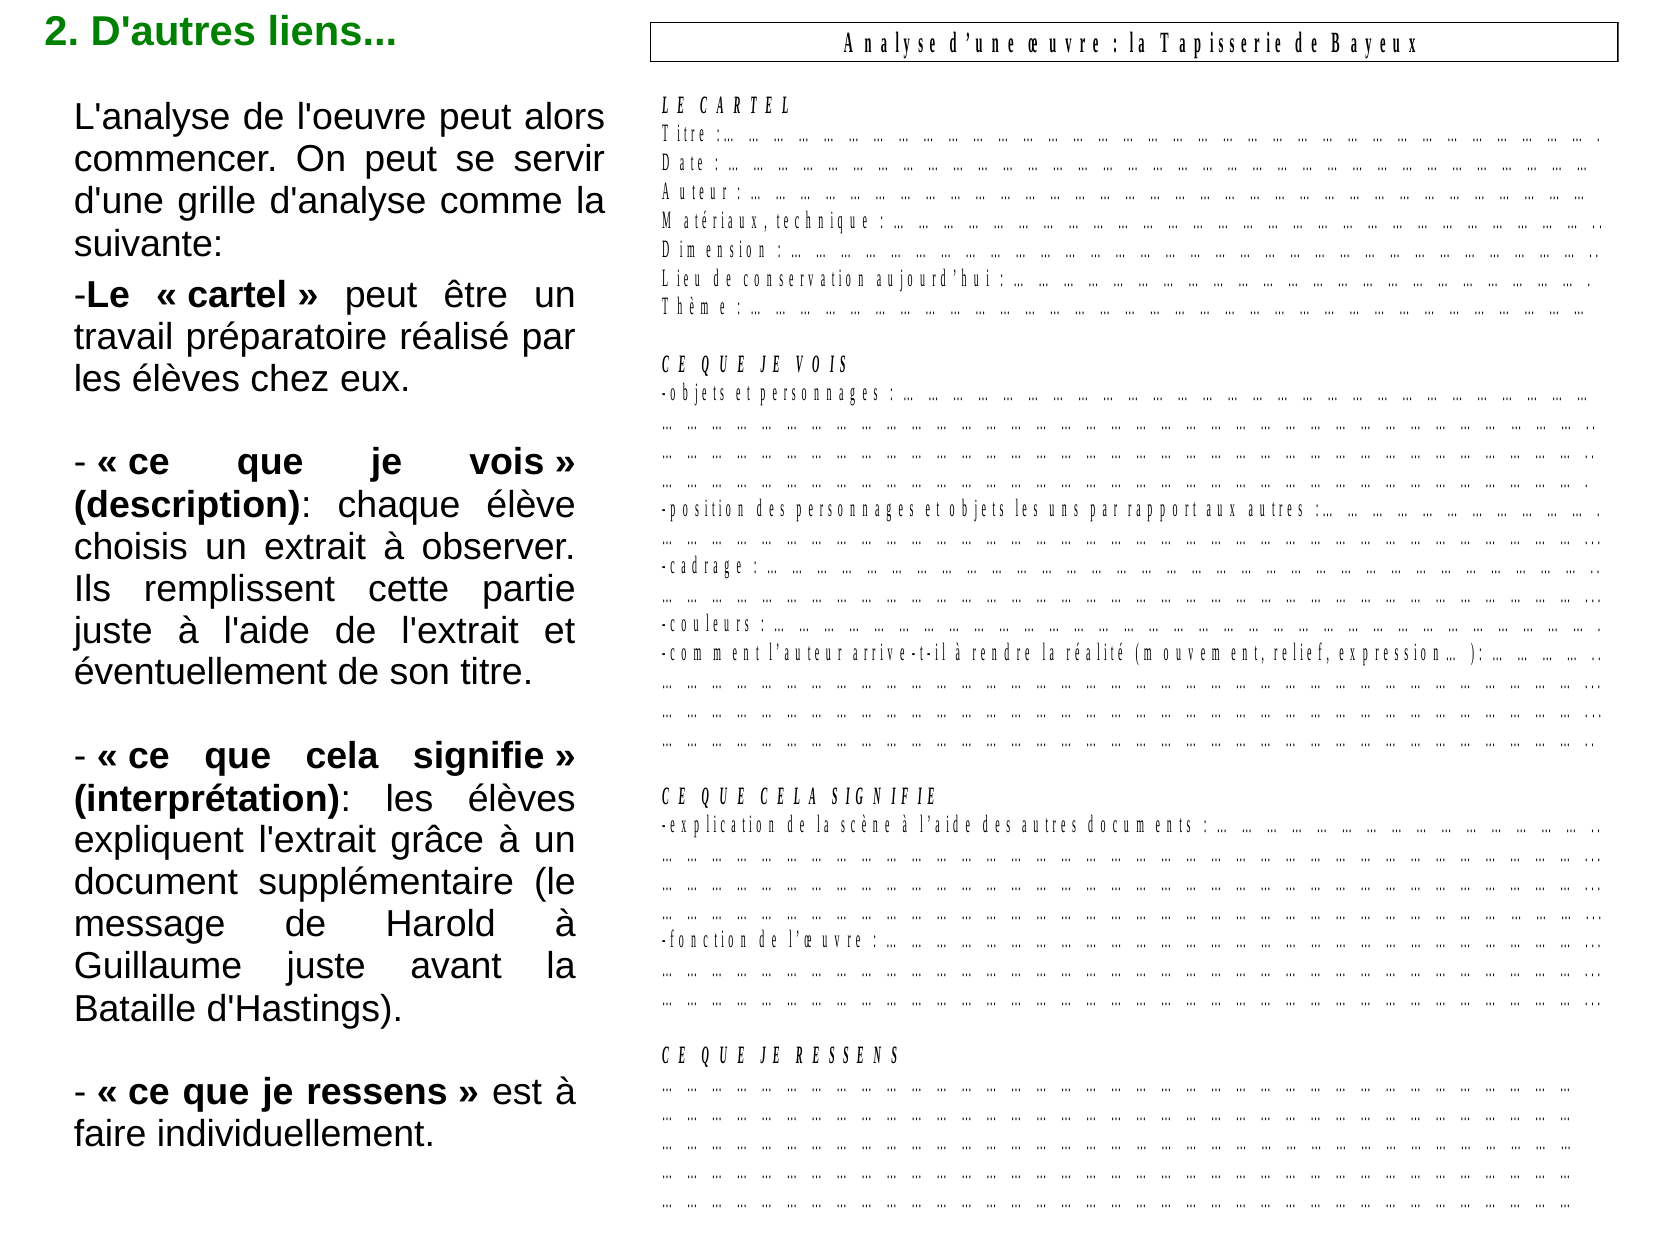

2. D'autres liens...
L'analyse de l'oeuvre peut alors commencer. On peut se servir d'une grille d'analyse comme la suivante:
-Le « cartel » peut être un travail préparatoire réalisé par les élèves chez eux.
- « ce que je vois » (description): chaque élève choisis un extrait à observer. Ils remplissent cette partie juste à l'aide de l'extrait et éventuellement de son titre.
- « ce que cela signifie » (interprétation): les élèves expliquent l'extrait grâce à un document supplémentaire (le message de Harold à Guillaume juste avant la Bataille d'Hastings).
- « ce que je ressens » est à faire individuellement.